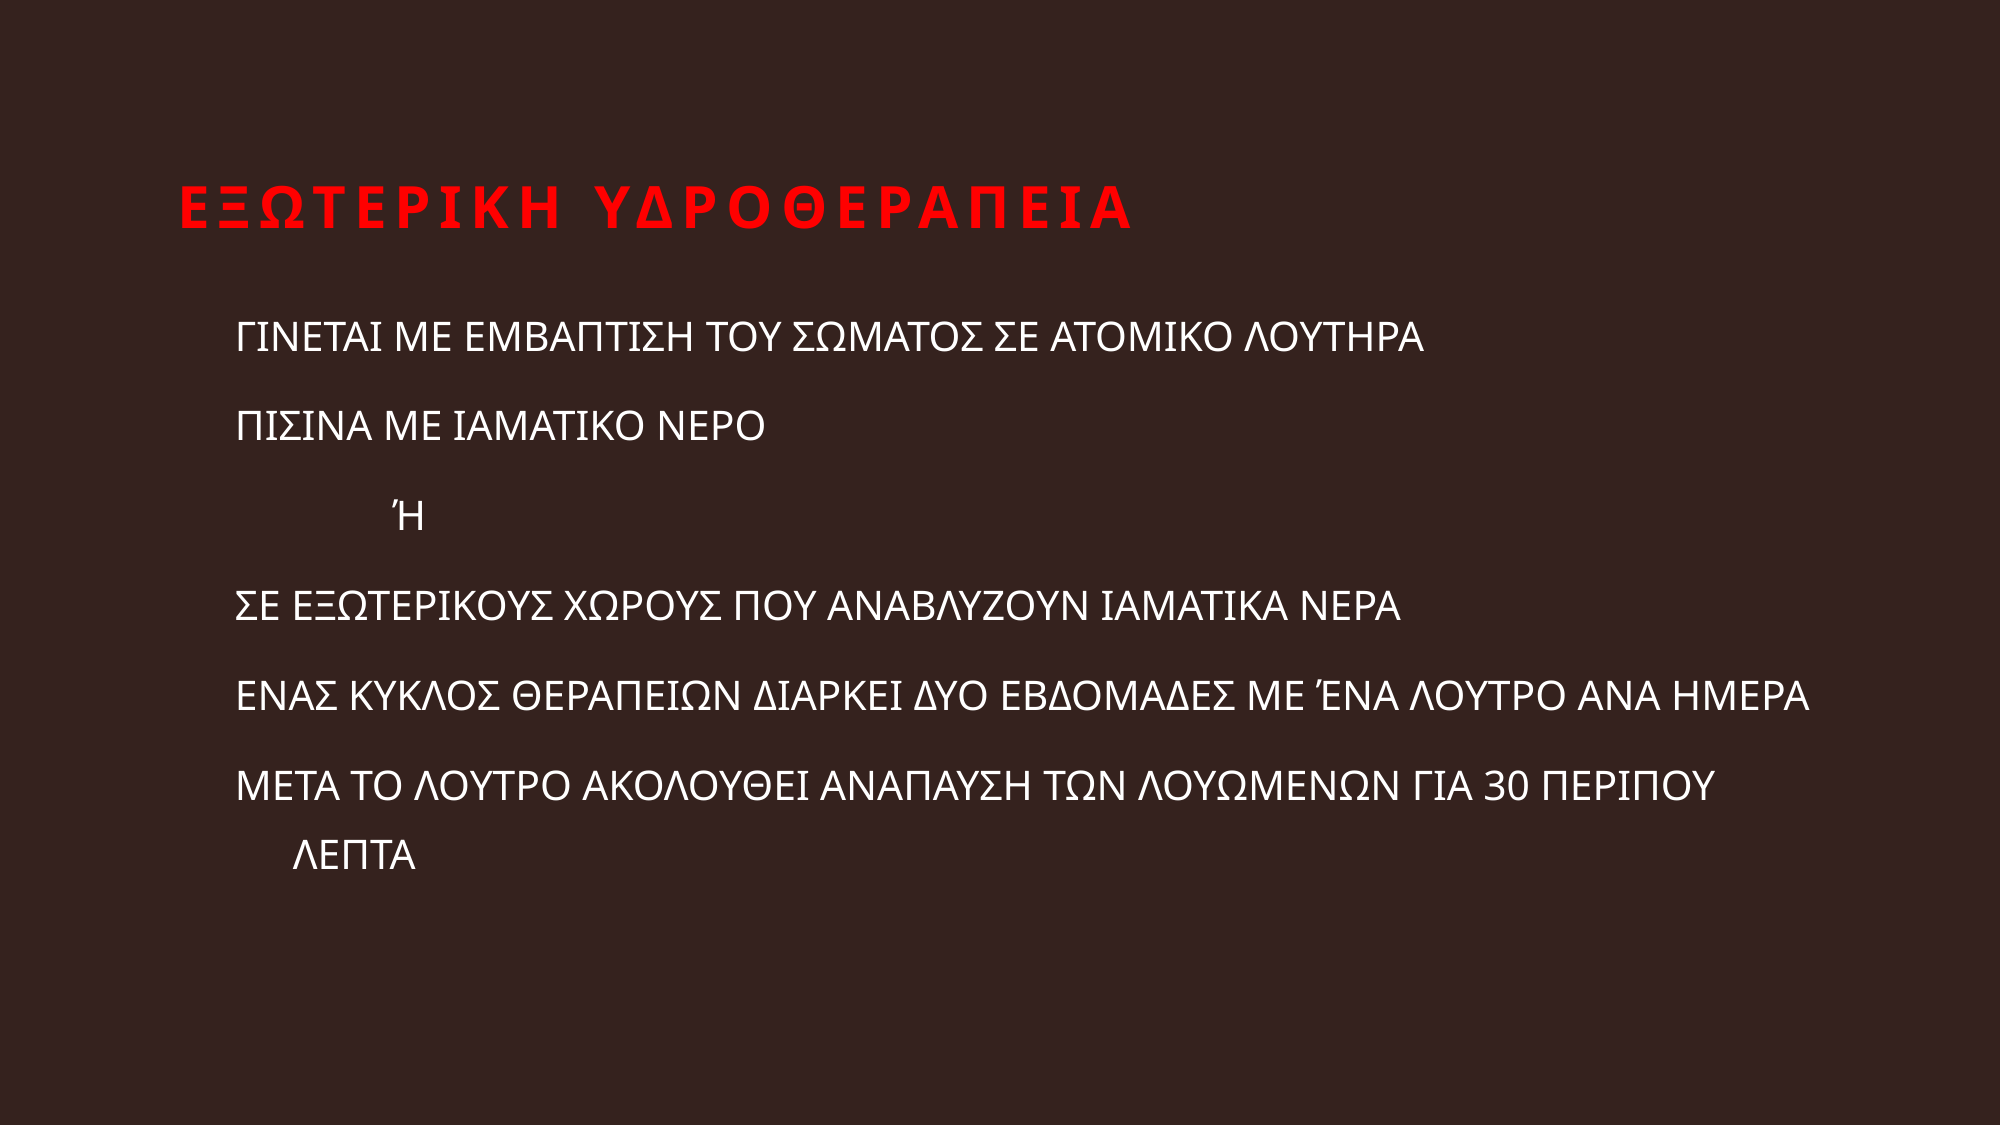

# ΕΞΩΤΕΡΙΚΗ ΥΔΡΟΘΕΡΑΠΕΙΑ
ΓΙΝΕΤΑΙ ΜΕ ΕΜΒΑΠΤΙΣΗ ΤΟΥ ΣΩΜΑΤΟΣ ΣΕ ΑΤΟΜΙΚΟ ΛΟΥΤΗΡΑ
ΠΙΣΙΝΑ ΜΕ ΙΑΜΑΤΙΚΟ ΝΕΡΟ
 Ή
ΣΕ ΕΞΩΤΕΡΙΚΟΥΣ ΧΩΡΟΥΣ ΠΟΥ ΑΝΑΒΛΥΖΟΥΝ ΙΑΜΑΤΙΚΑ ΝΕΡΑ
ΕΝΑΣ ΚΥΚΛΟΣ ΘΕΡΑΠΕΙΩΝ ΔΙΑΡΚΕΙ ΔΥΟ ΕΒΔΟΜΑΔΕΣ ΜΕ ΈΝΑ ΛΟΥΤΡΟ ΑΝΑ ΗΜΕΡΑ
ΜΕΤΑ ΤΟ ΛΟΥΤΡΟ ΑΚΟΛΟΥΘΕΙ ΑΝΑΠΑΥΣΗ ΤΩΝ ΛΟΥΩΜΕΝΩΝ ΓΙΑ 30 ΠΕΡΙΠΟΥ ΛΕΠΤΑ